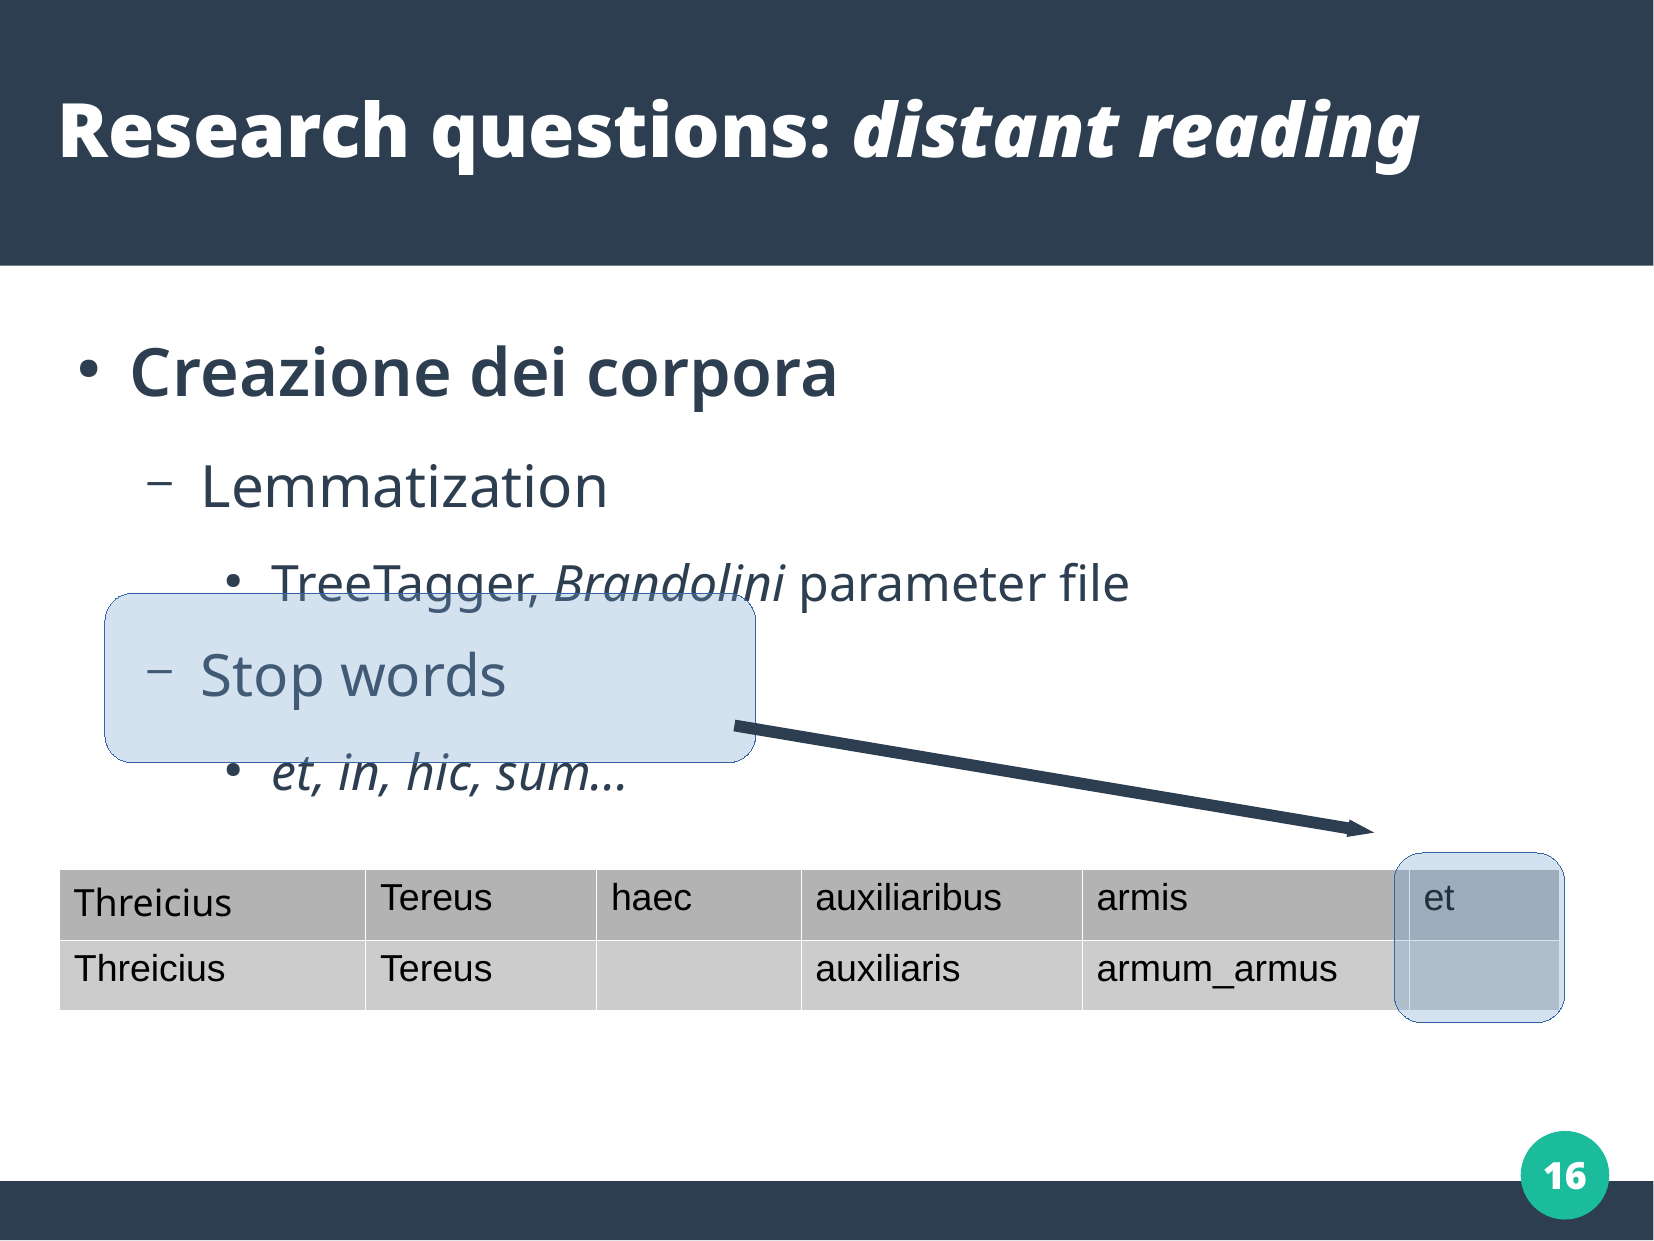

Research questions: distant reading
# Creazione dei corpora
Lemmatization
TreeTagger, Brandolini parameter file
Stop words
et, in, hic, sum...
| Threicius | Tereus | haec | auxiliaribus | armis | et |
| --- | --- | --- | --- | --- | --- |
| Threicius | Tereus | | auxiliaris | armum\_armus | |
16